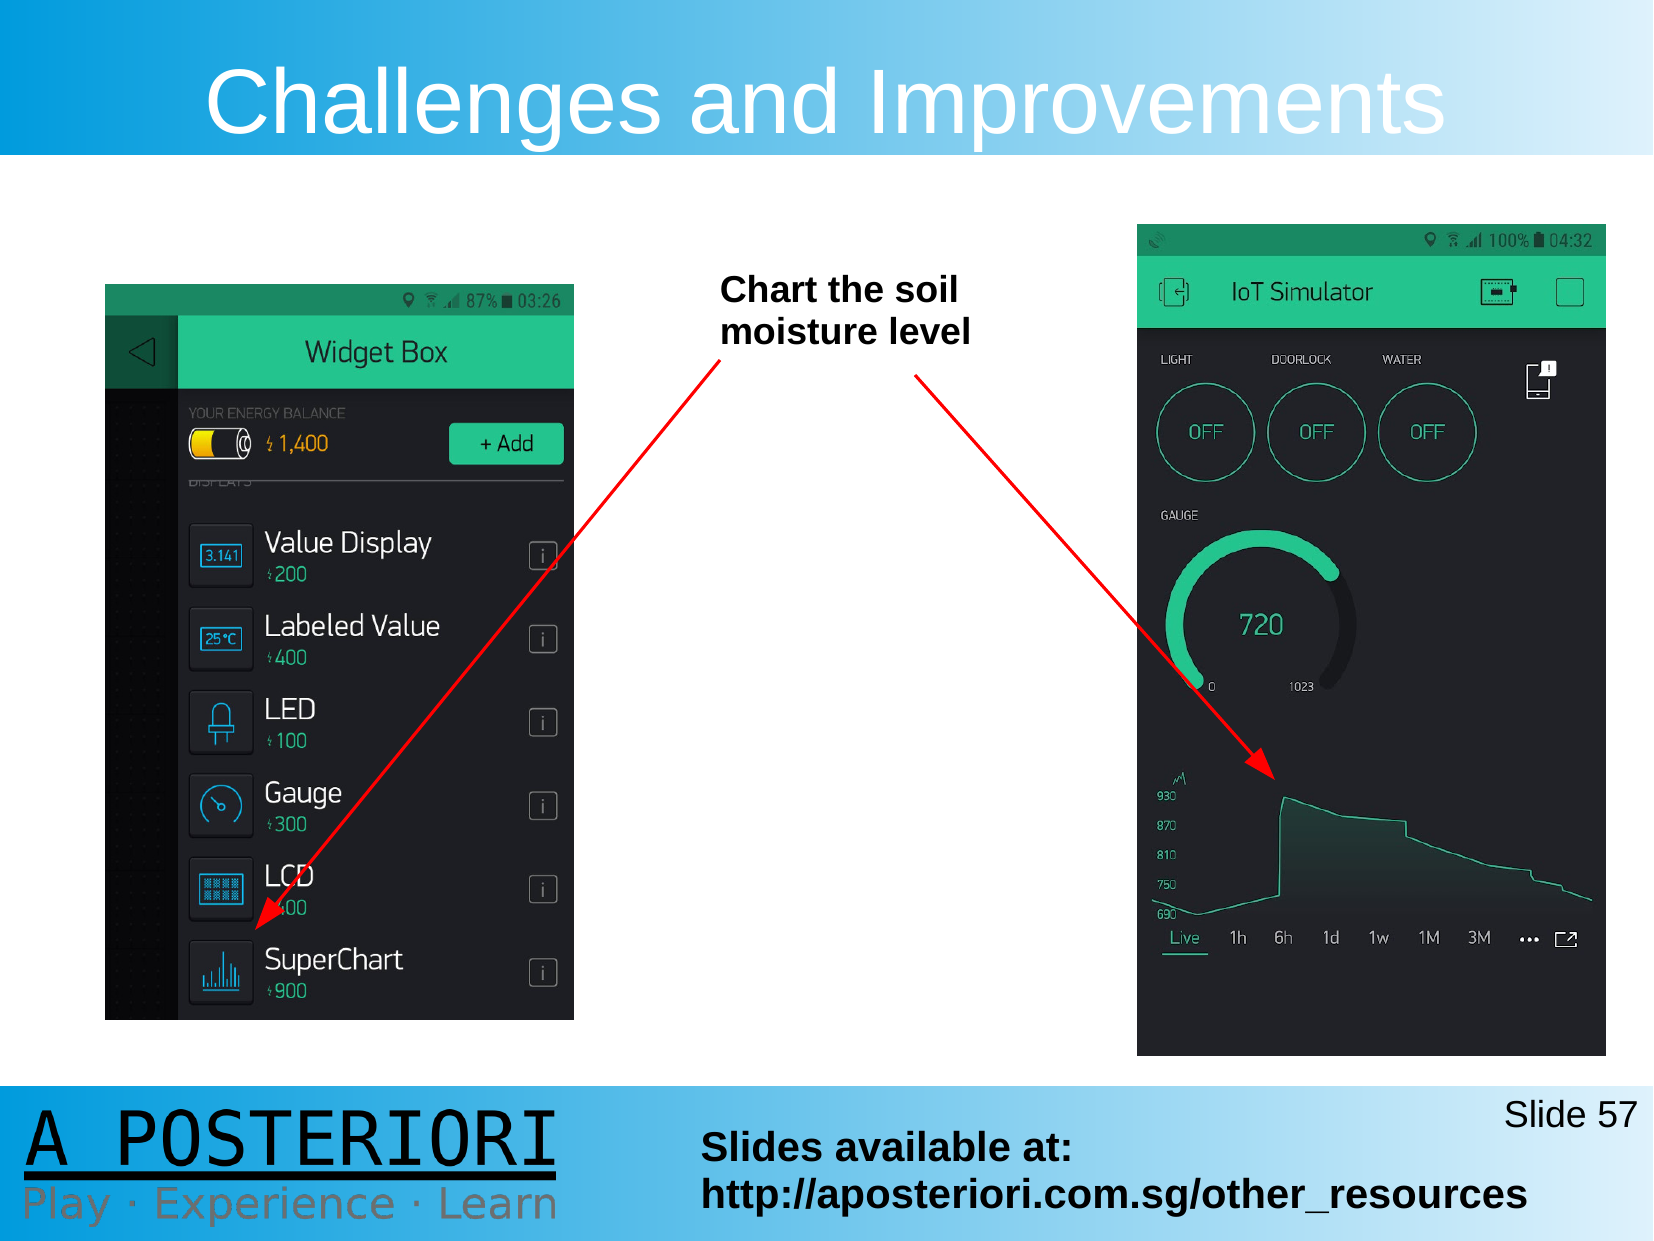

# Challenges and Improvements
Chart the soil moisture level